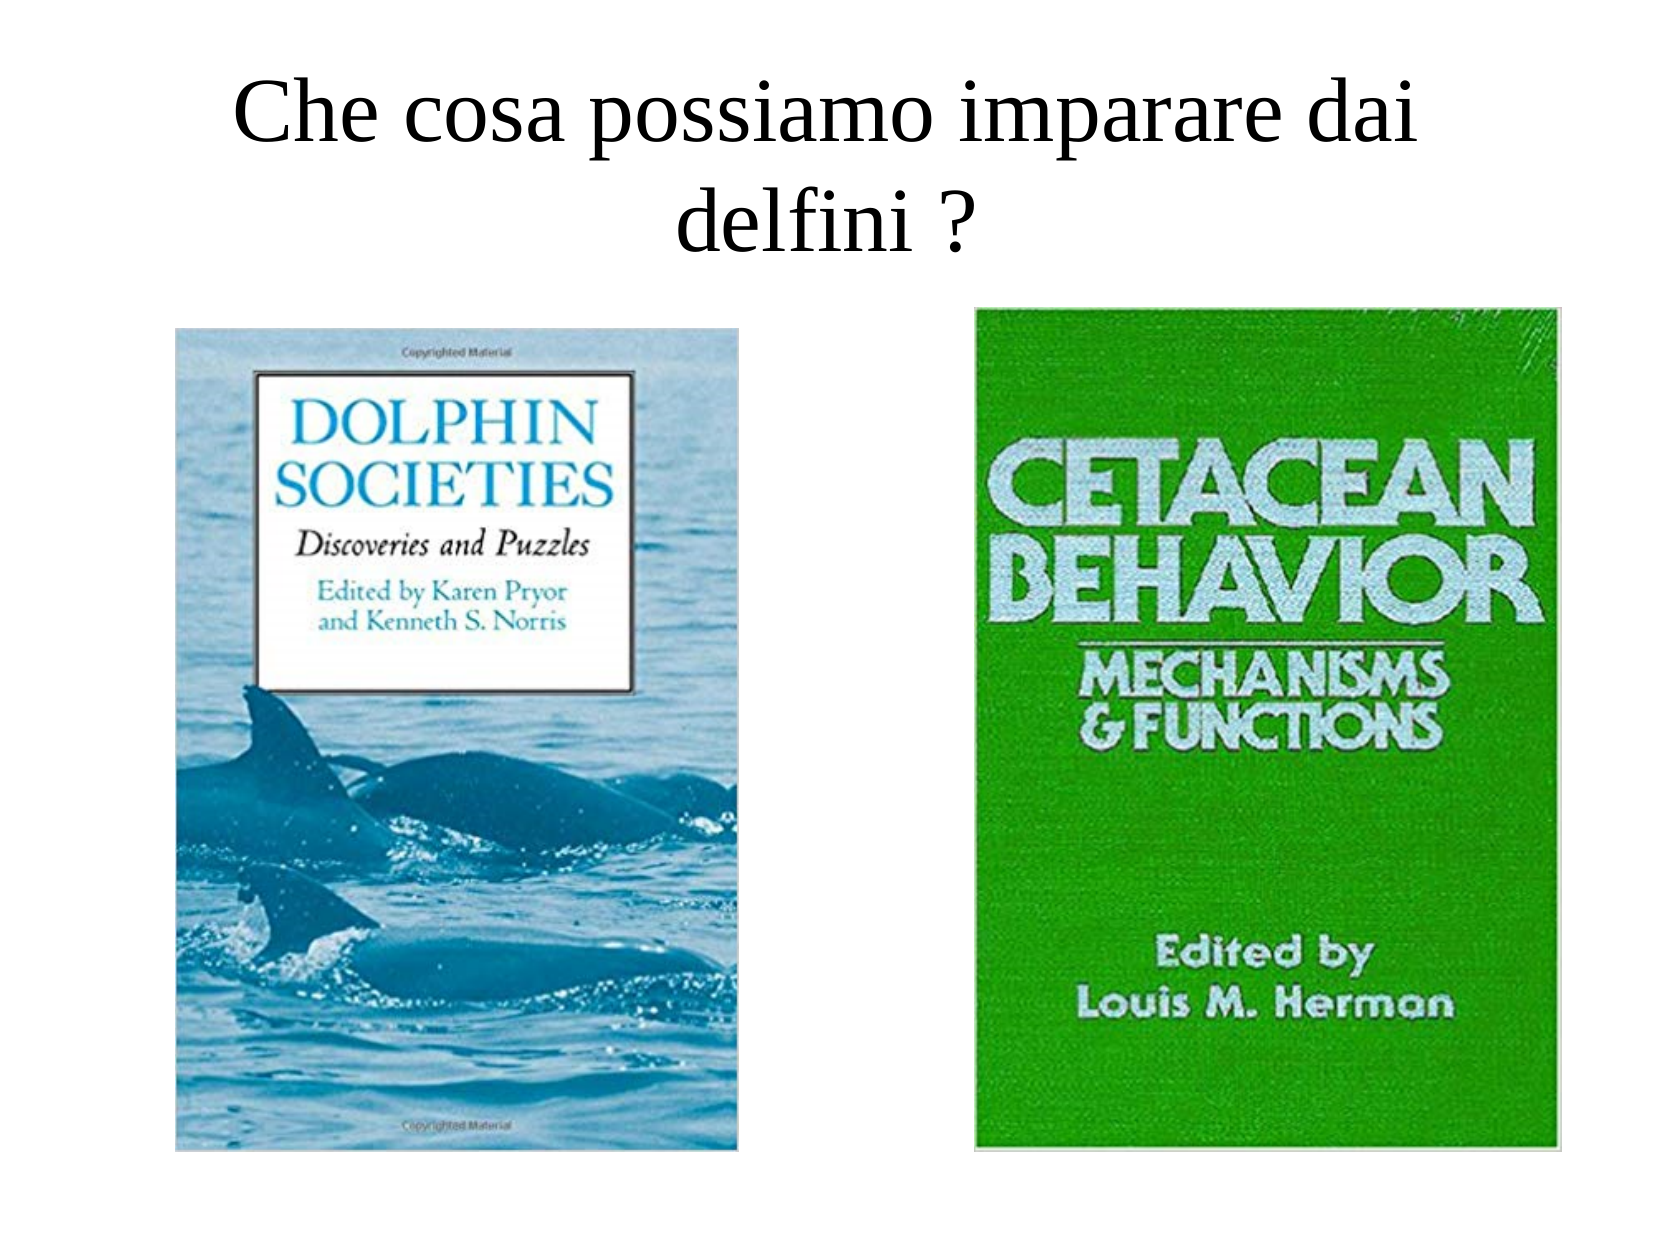

# Che cosa possiamo imparare dai delfini ?